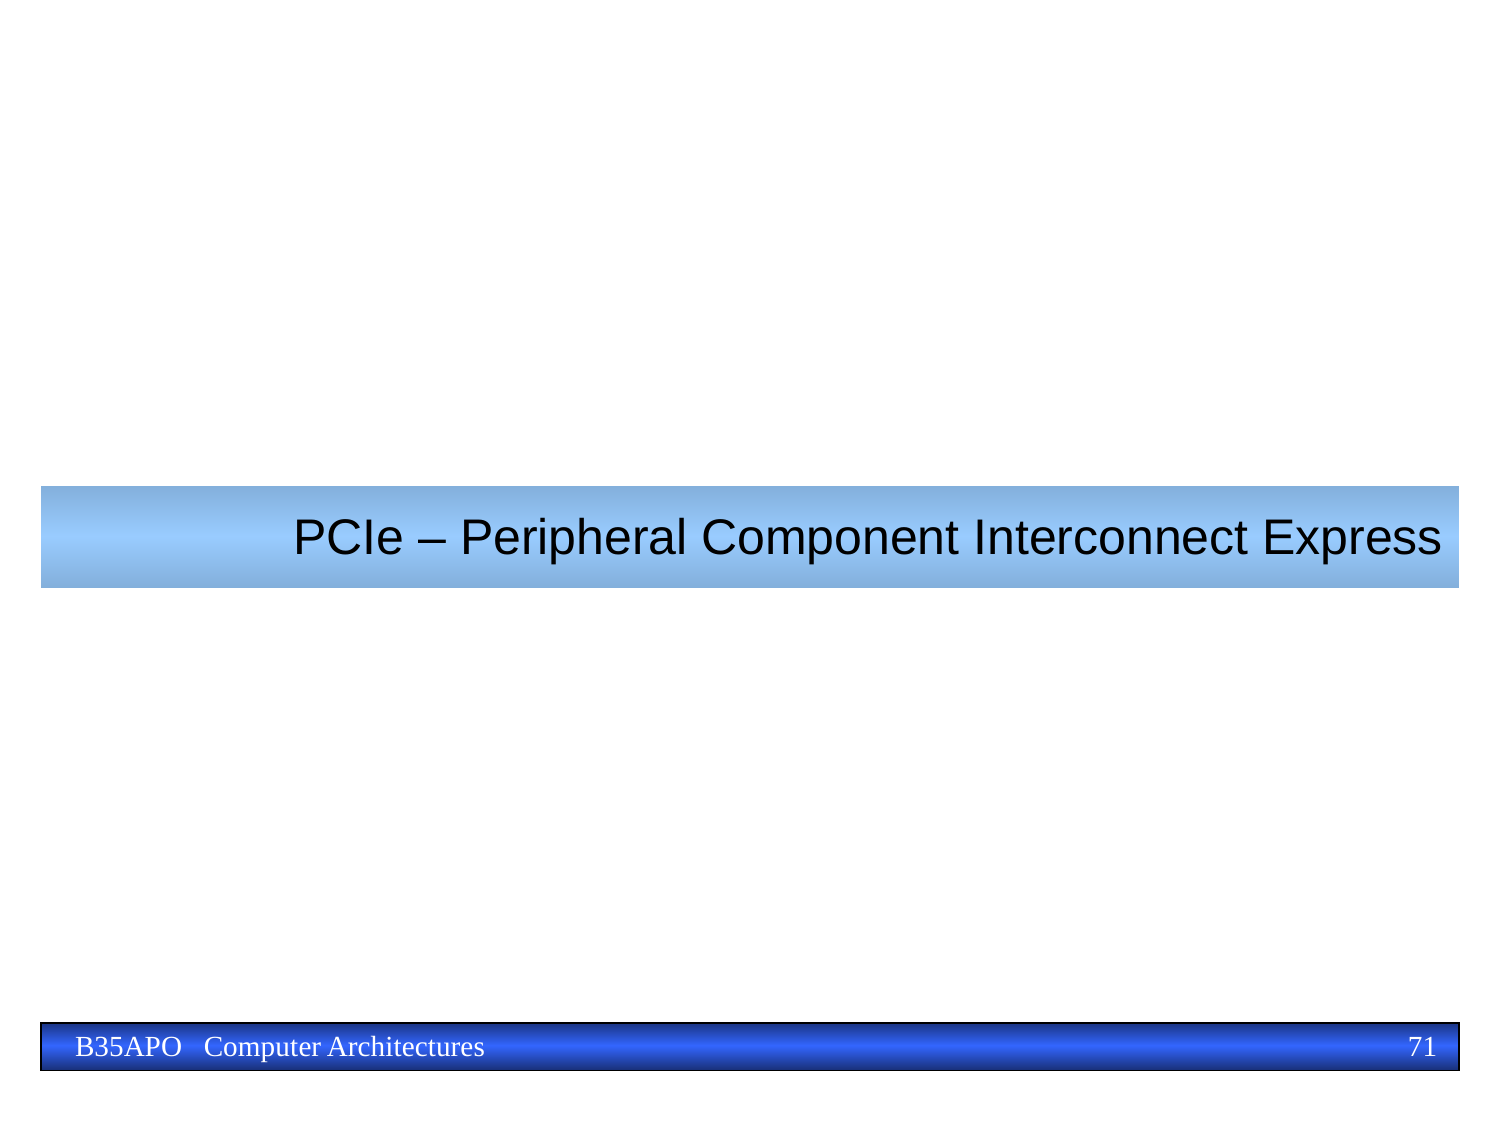

# PCIe – Peripheral Component Interconnect Express
B35APO Computer Architectures
71